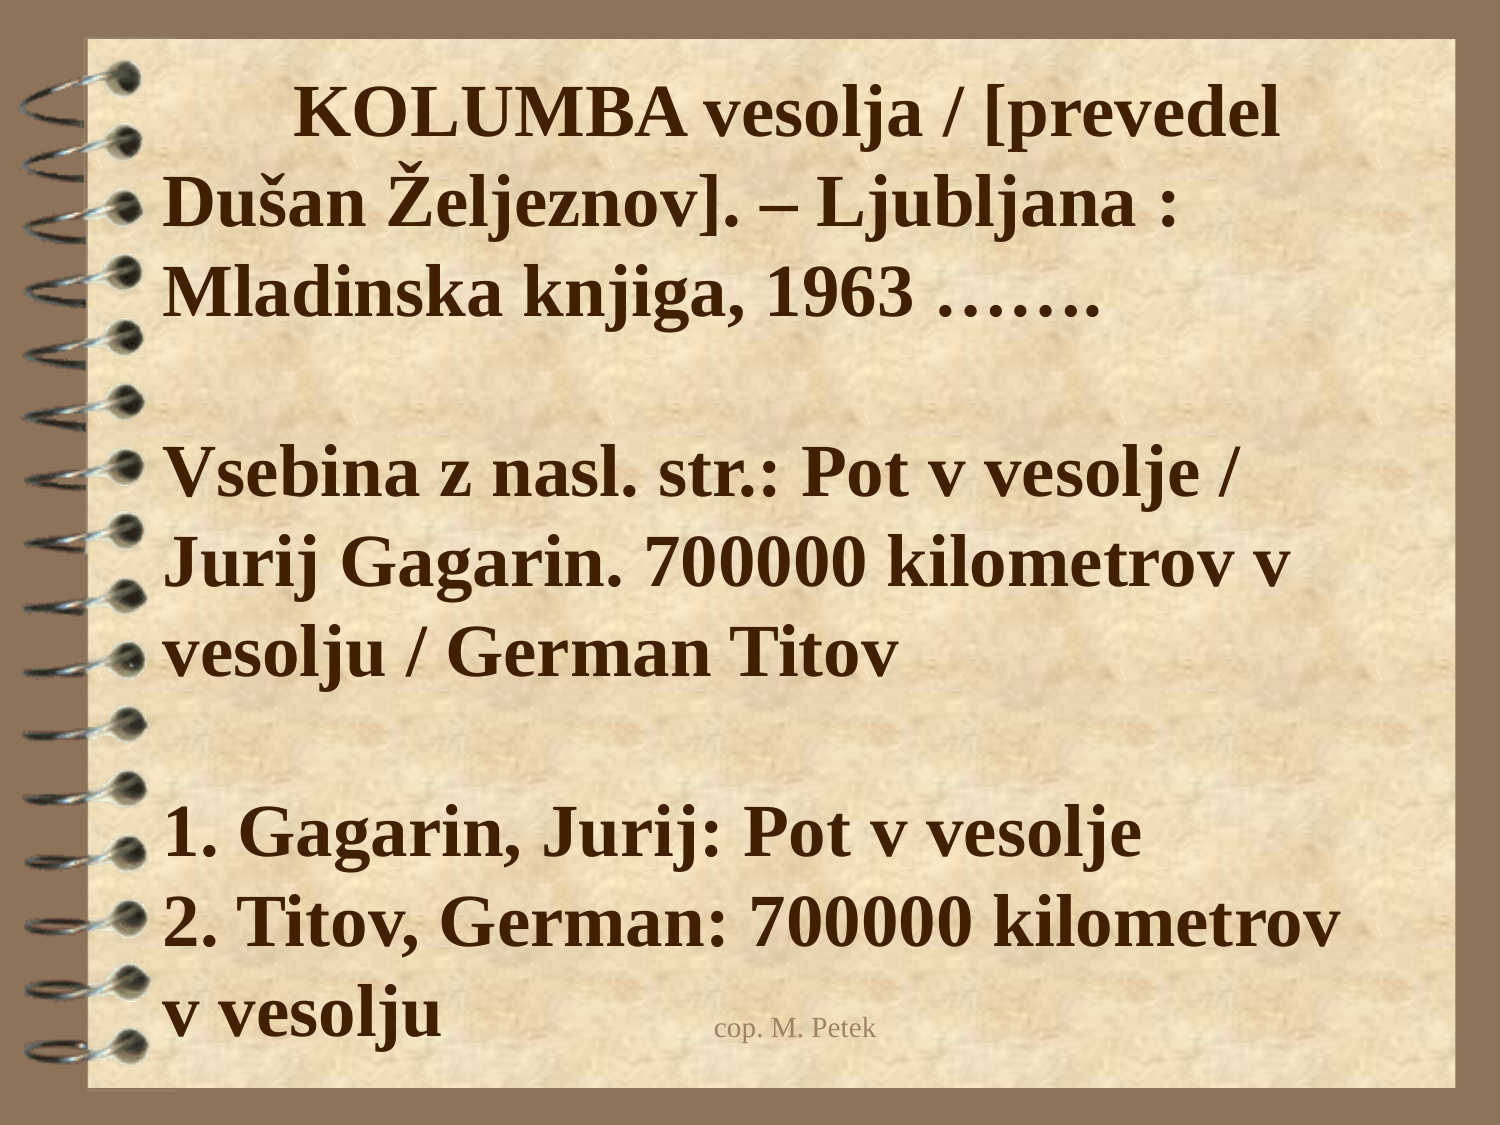

# KOLUMBA vesolja / [prevedel Dušan Željeznov]. – Ljubljana : Mladinska knjiga, 1963 ……. Vsebina z nasl. str.: Pot v vesolje / Jurij Gagarin. 700000 kilometrov v vesolju / German Titov 1. Gagarin, Jurij: Pot v vesolje 2. Titov, German: 700000 kilometrov v vesolju
cop. M. Petek